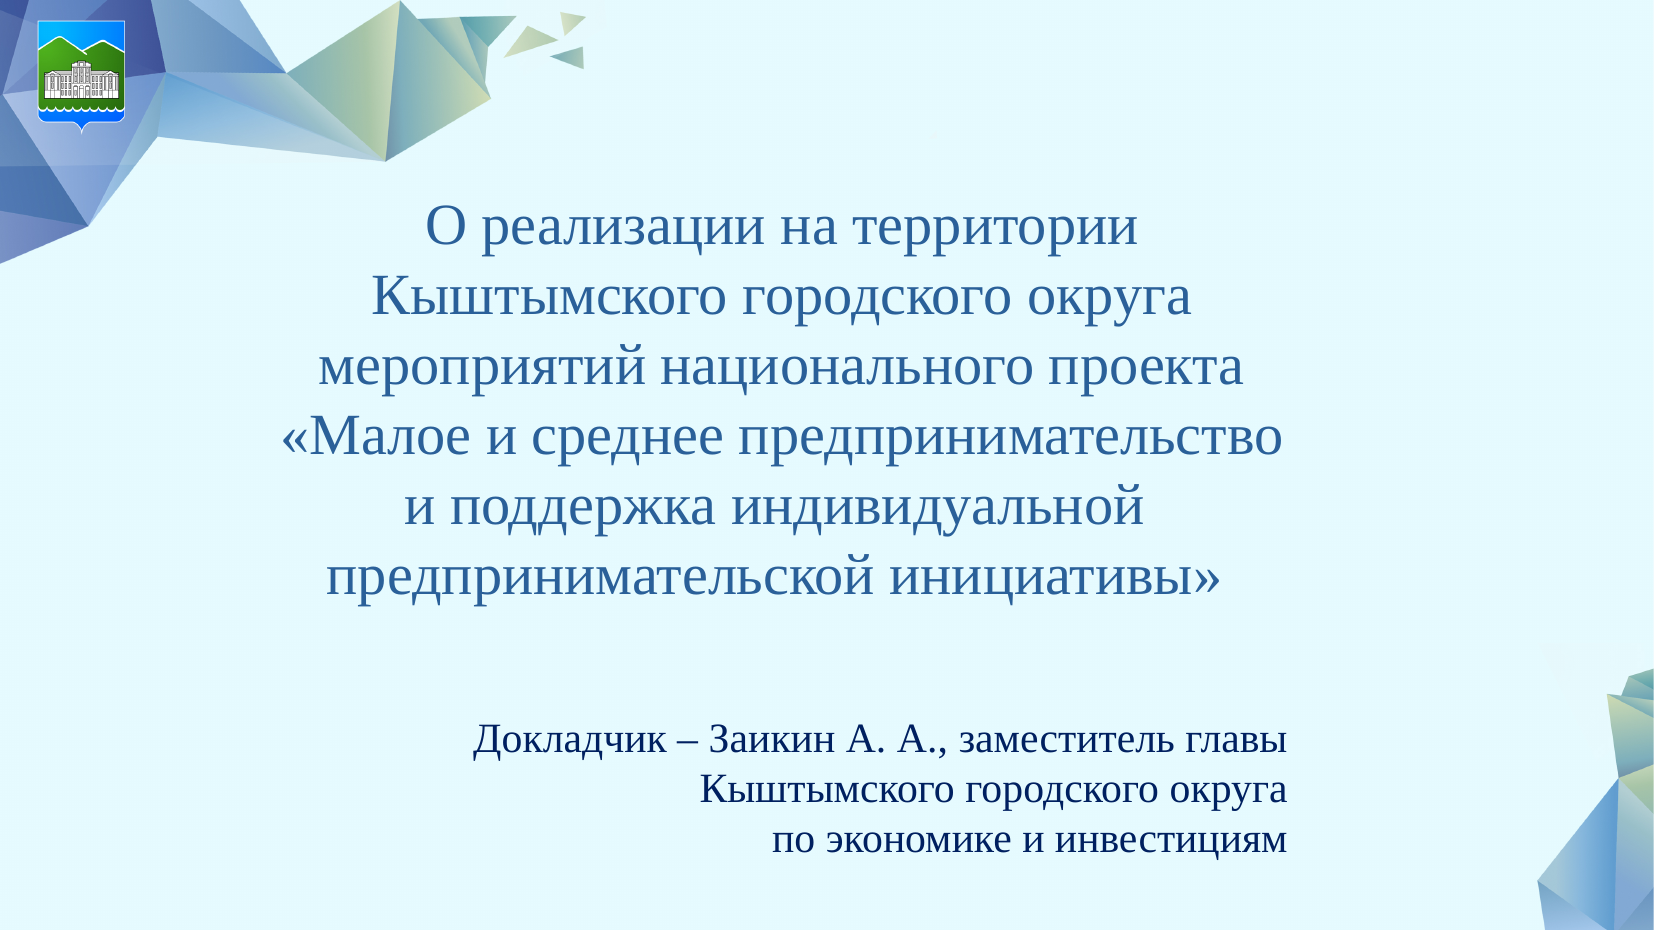

# О реализации на территории
 Кыштымского городского округа
мероприятий национального проекта
 «Малое и среднее предпринимательство
и поддержка индивидуальной
предпринимательской инициативы»
 Докладчик – Заикин А. А., заместитель главы
Кыштымского городского округа
по экономике и инвестициям